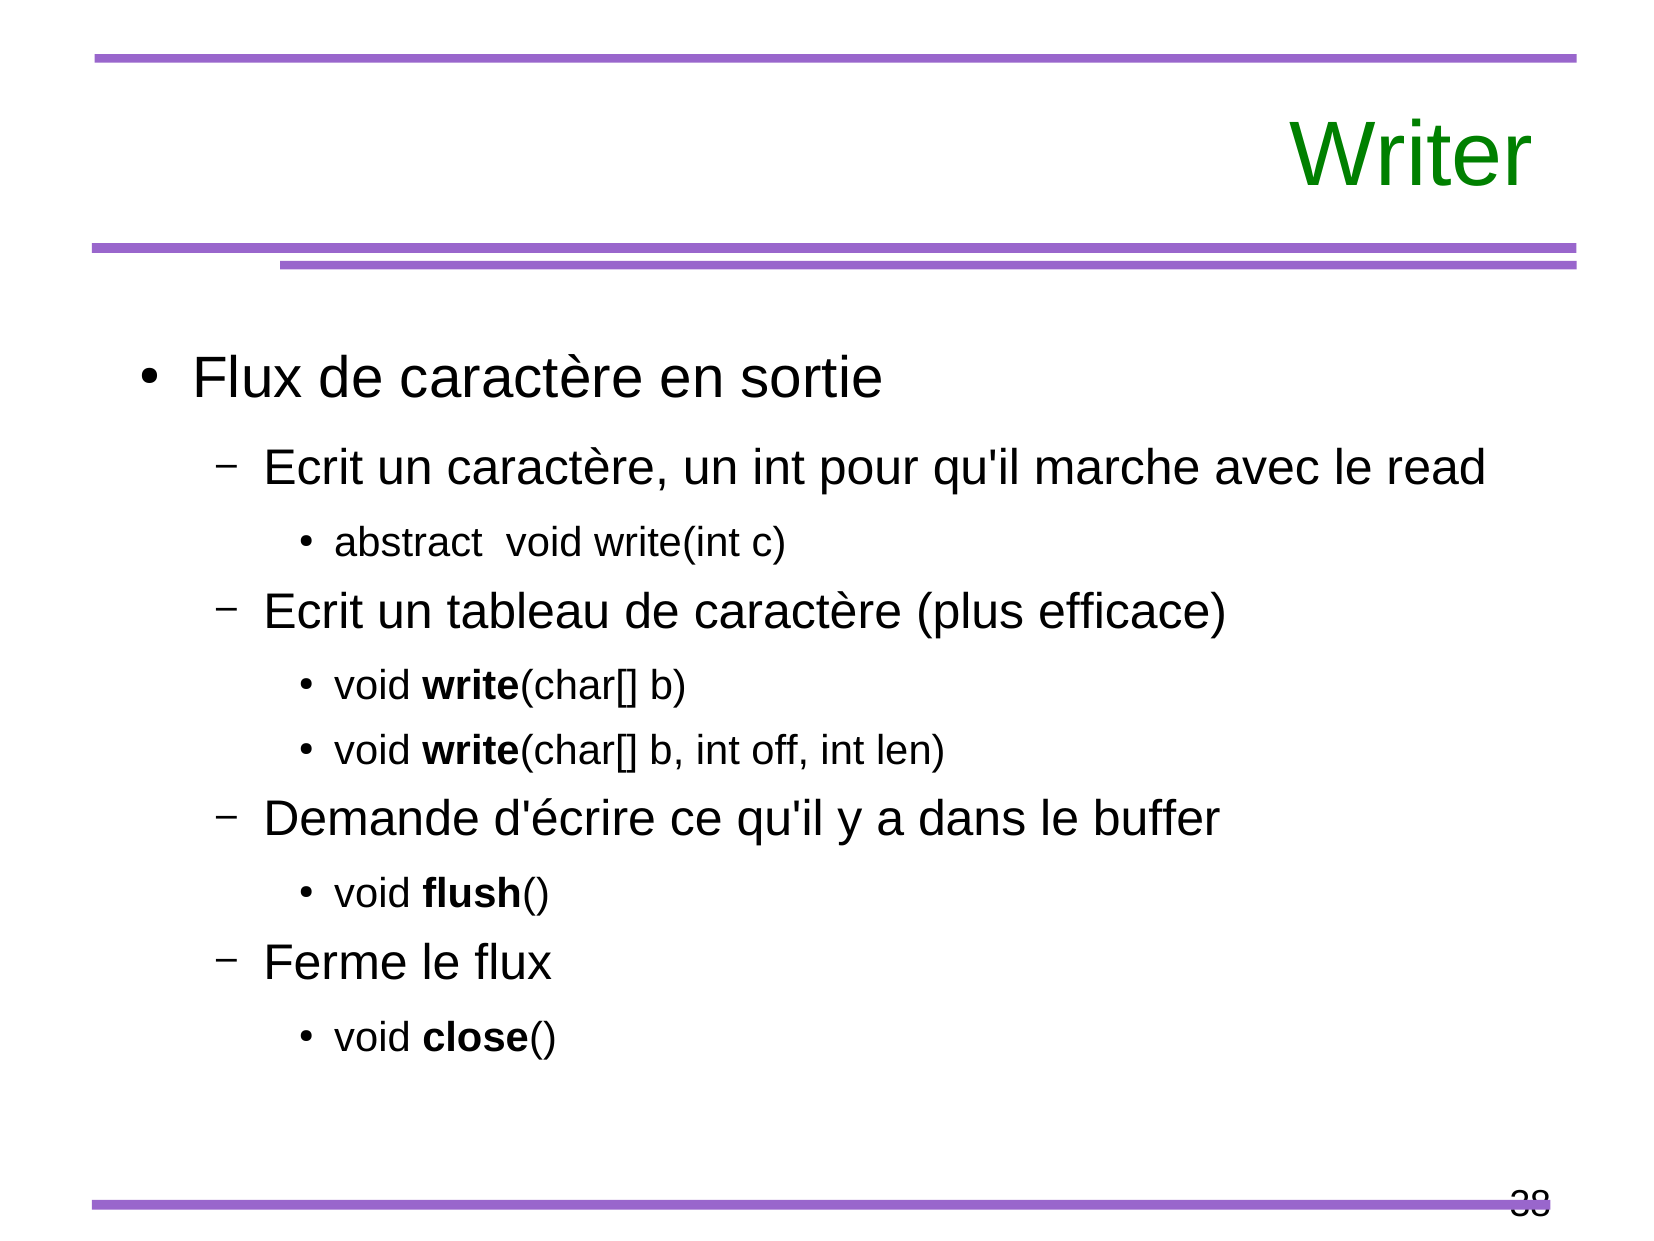

# Writer
Flux de caractère en sortie
Ecrit un caractère, un int pour qu'il marche avec le read
abstract void write(int c)
Ecrit un tableau de caractère (plus efficace)
void write(char[] b)
void write(char[] b, int off, int len)
Demande d'écrire ce qu'il y a dans le buffer
void flush()
Ferme le flux
void close()